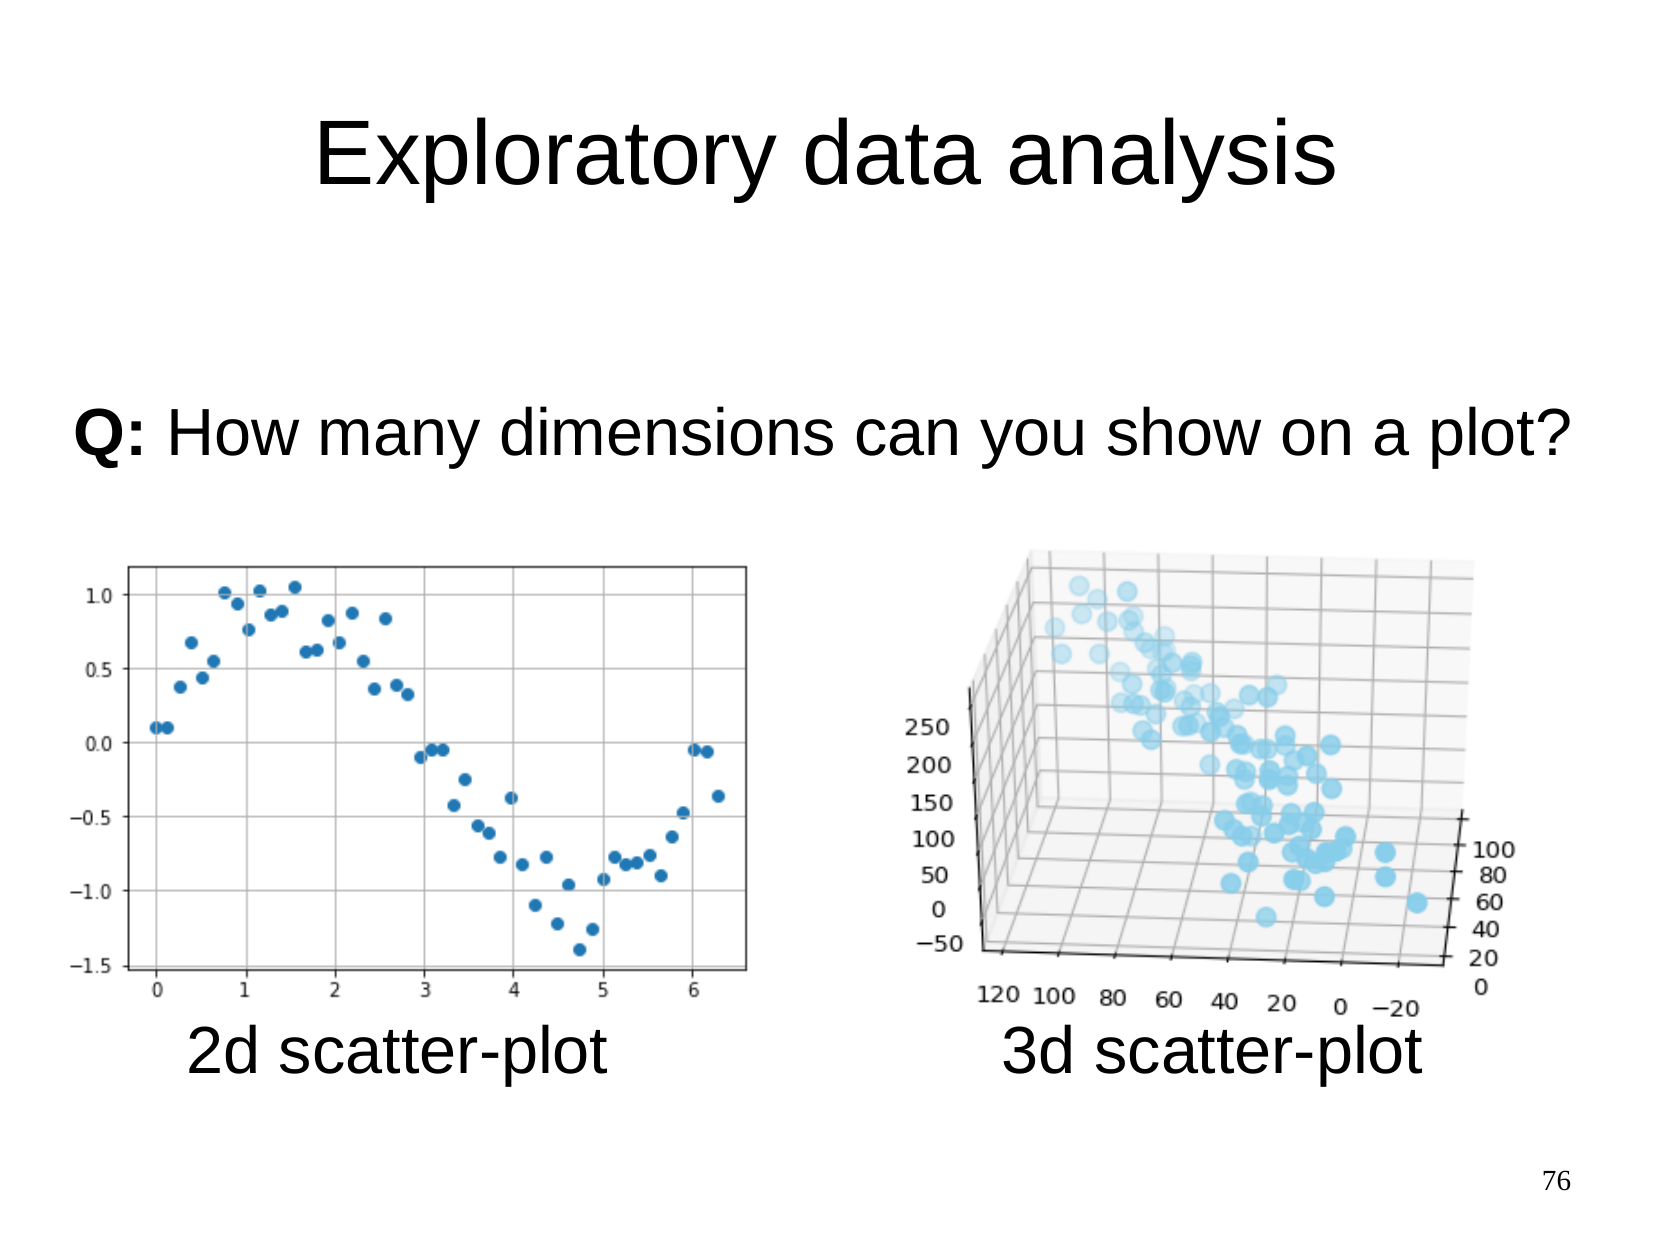

# Exploratory data analysis
Q: How many dimensions can you show on a plot?
2d scatter-plot
3d scatter-plot
76